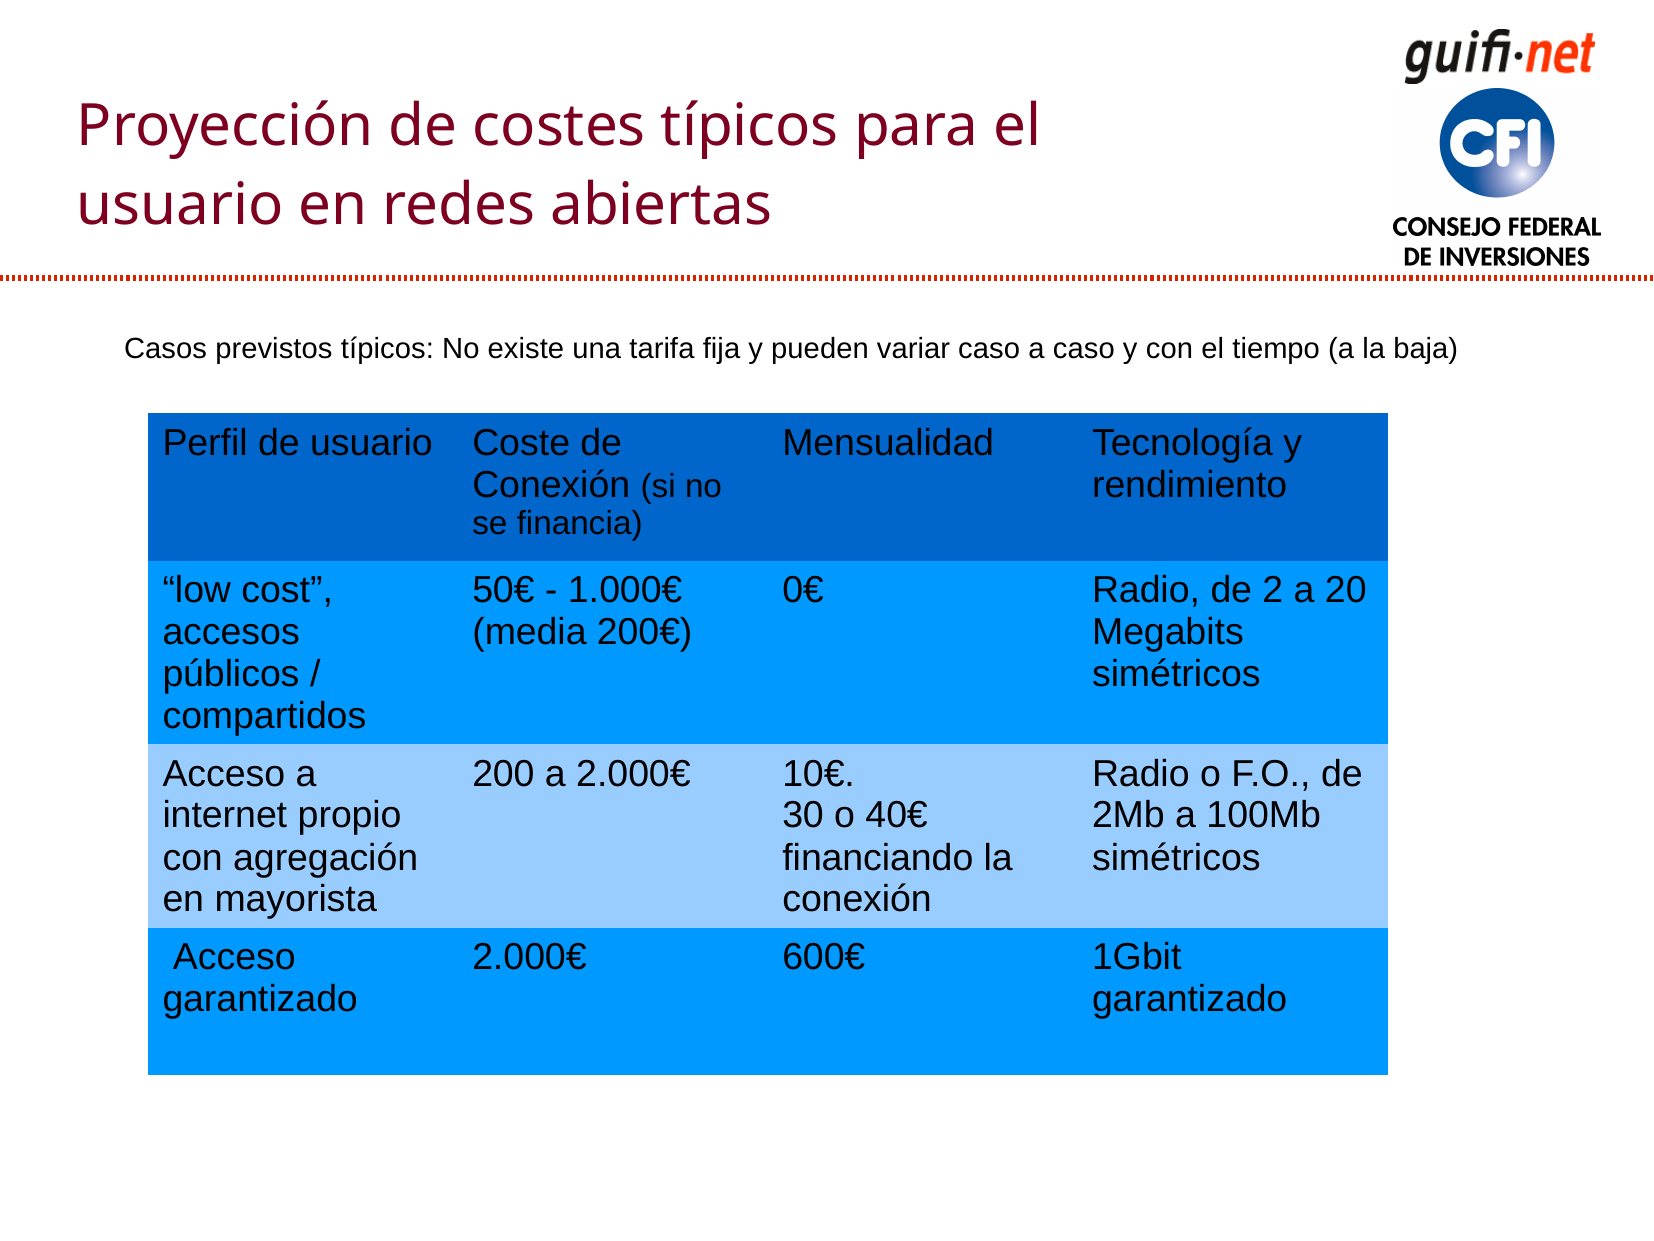

# Proyección de costes típicos para el usuario en redes abiertas
Casos previstos típicos: No existe una tarifa fija y pueden variar caso a caso y con el tiempo (a la baja)
| Perfil de usuario | Coste de Conexión (si no se financia) | Mensualidad | Tecnología y rendimiento |
| --- | --- | --- | --- |
| “low cost”, accesos públicos / compartidos | 50€ - 1.000€ (media 200€) | 0€ | Radio, de 2 a 20 Megabits simétricos |
| Acceso a internet propio con agregación en mayorista | 200 a 2.000€ | 10€. 30 o 40€ financiando la conexión | Radio o F.O., de 2Mb a 100Mb simétricos |
| Acceso garantizado | 2.000€ | 600€ | 1Gbit garantizado |